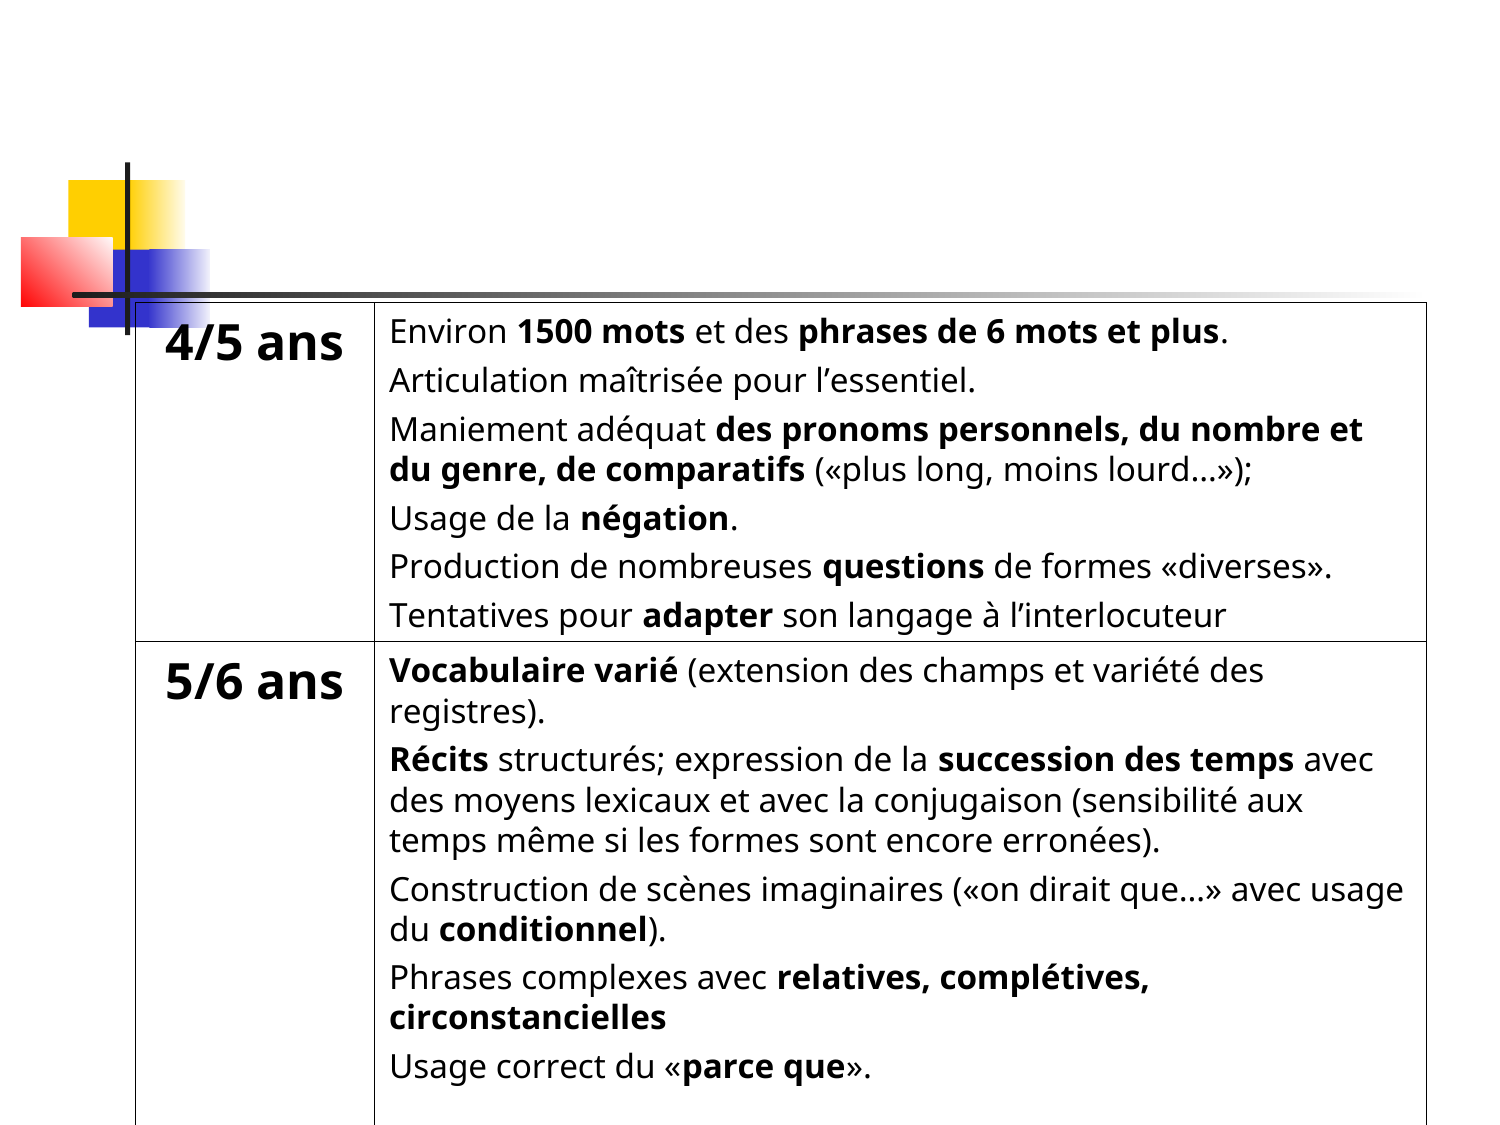

| 4/5 ans | Environ 1500 mots et des phrases de 6 mots et plus. Articulation maîtrisée pour l’essentiel. Maniement adéquat des pronoms personnels, du nombre et du genre, de comparatifs («plus long, moins lourd…»); Usage de la négation. Production de nombreuses questions de formes «diverses». Tentatives pour adapter son langage à l’interlocuteur |
| --- | --- |
| 5/6 ans | Vocabulaire varié (extension des champs et variété des registres). Récits structurés; expression de la succession des temps avec des moyens lexicaux et avec la conjugaison (sensibilité aux temps même si les formes sont encore erronées). Construction de scènes imaginaires («on dirait que…» avec usage du conditionnel). Phrases complexes avec relatives, complétives, circonstancielles Usage correct du «parce que». |